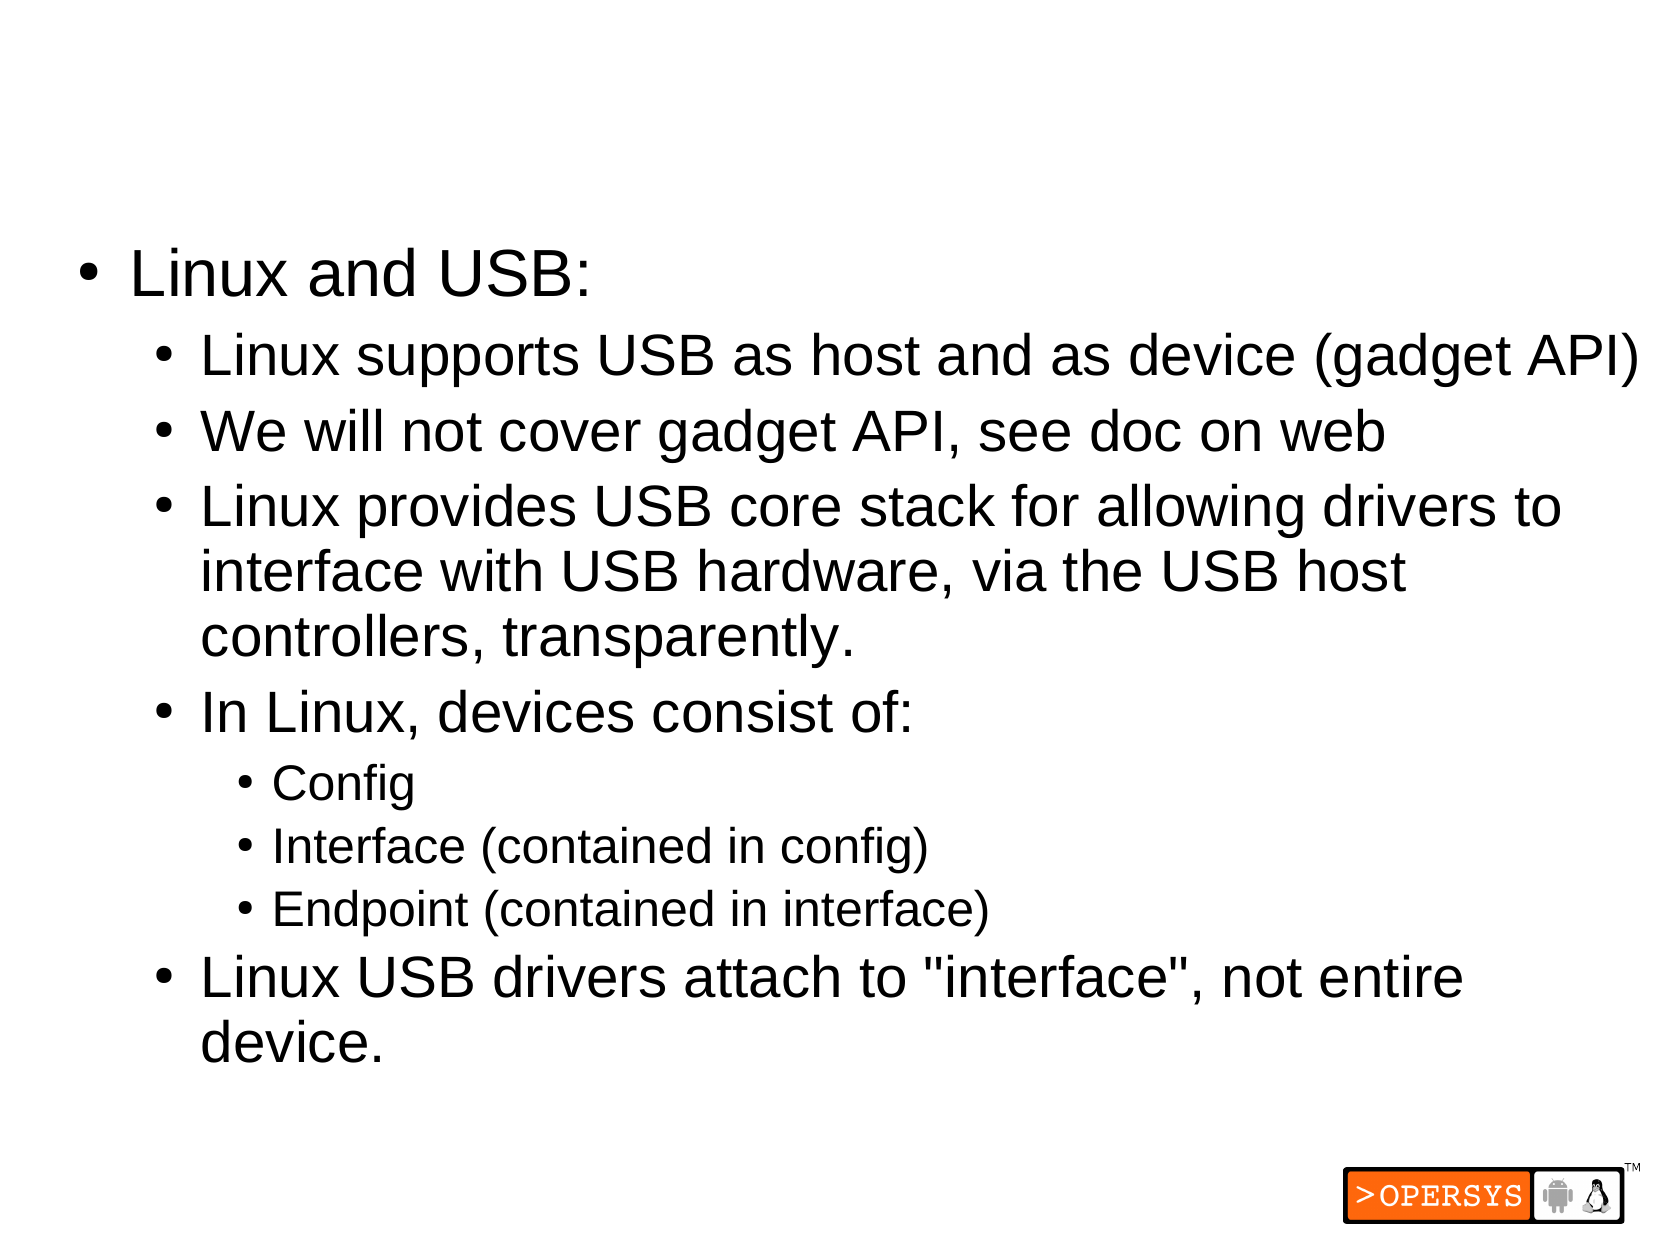

# Linux and USB:
Linux supports USB as host and as device (gadget API)
We will not cover gadget API, see doc on web
Linux provides USB core stack for allowing drivers to interface with USB hardware, via the USB host controllers, transparently.
In Linux, devices consist of:
Config
Interface (contained in config)
Endpoint (contained in interface)
Linux USB drivers attach to "interface", not entire device.